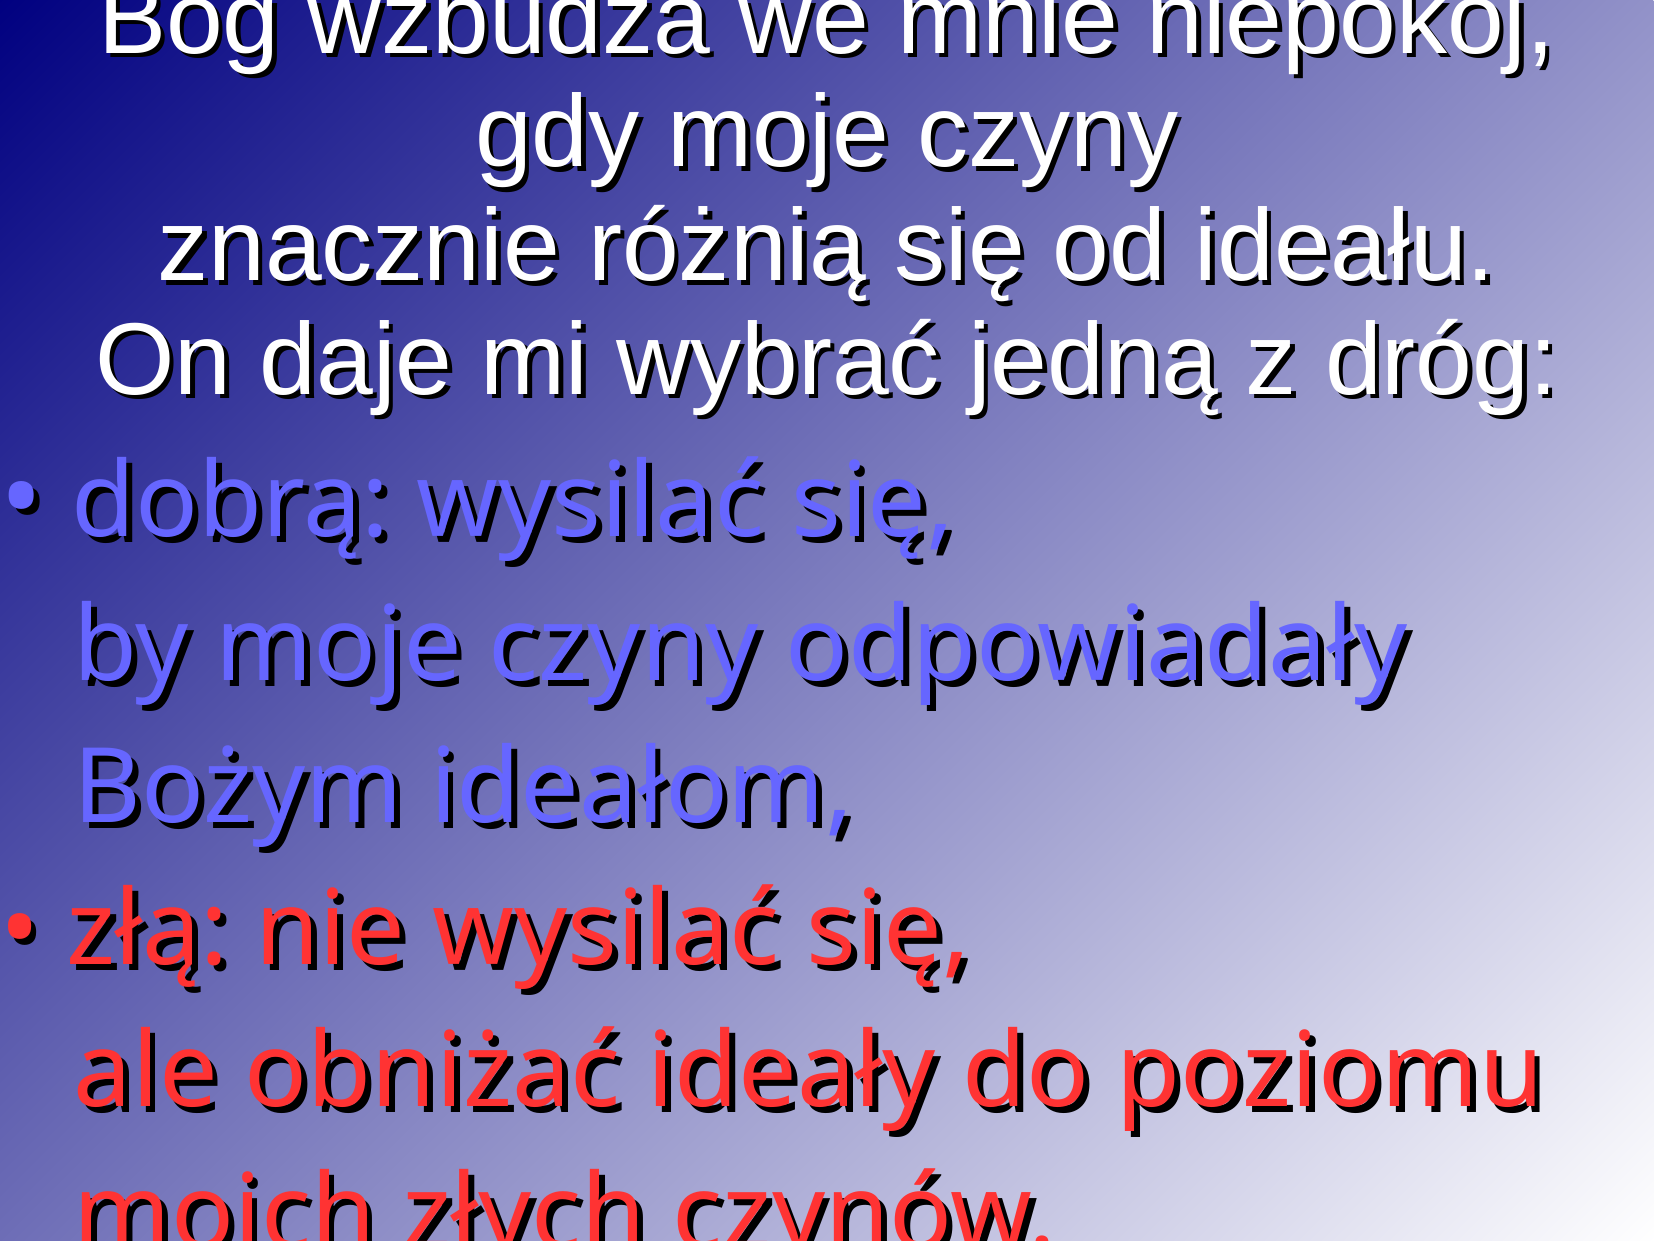

# Bóg wzbudza we mnie niepokój,
gdy moje czyny
znacznie różnią się od ideału.
On daje mi wybrać jedną z dróg:
• dobrą: wysilać się,
	by moje czyny odpowiadały
	Bożym ideałom,
• złą: nie wysilać się,
	ale obniżać ideały do poziomu
	moich złych czynów.